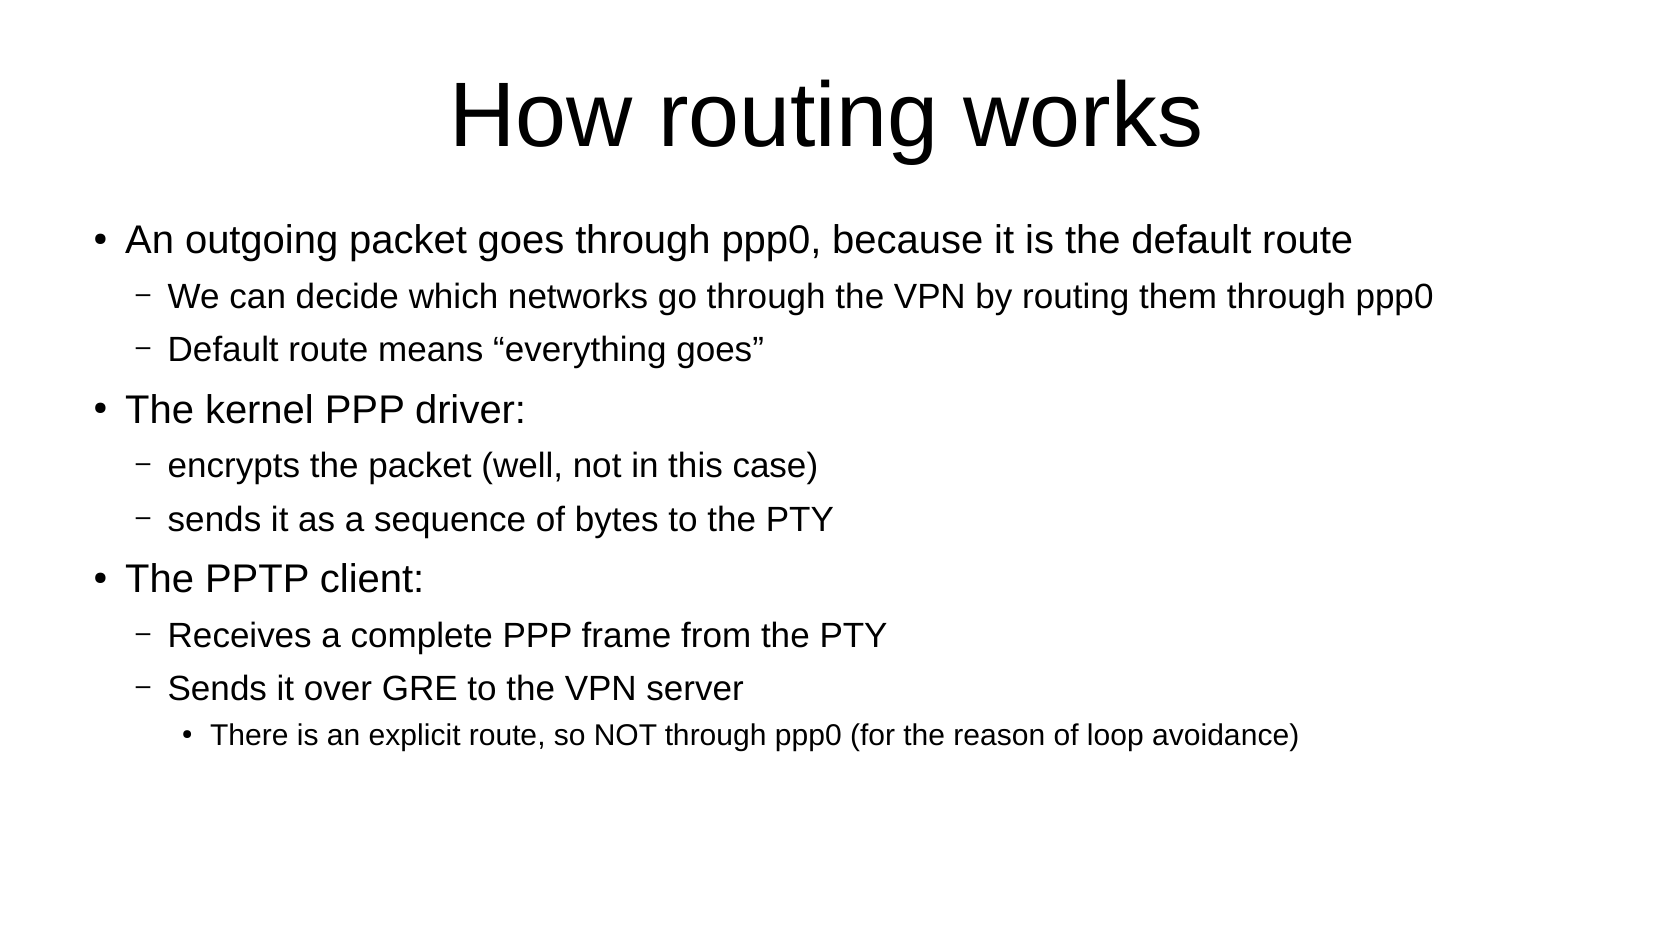

# How routing works
An outgoing packet goes through ppp0, because it is the default route
We can decide which networks go through the VPN by routing them through ppp0
Default route means “everything goes”
The kernel PPP driver:
encrypts the packet (well, not in this case)
sends it as a sequence of bytes to the PTY
The PPTP client:
Receives a complete PPP frame from the PTY
Sends it over GRE to the VPN server
There is an explicit route, so NOT through ppp0 (for the reason of loop avoidance)